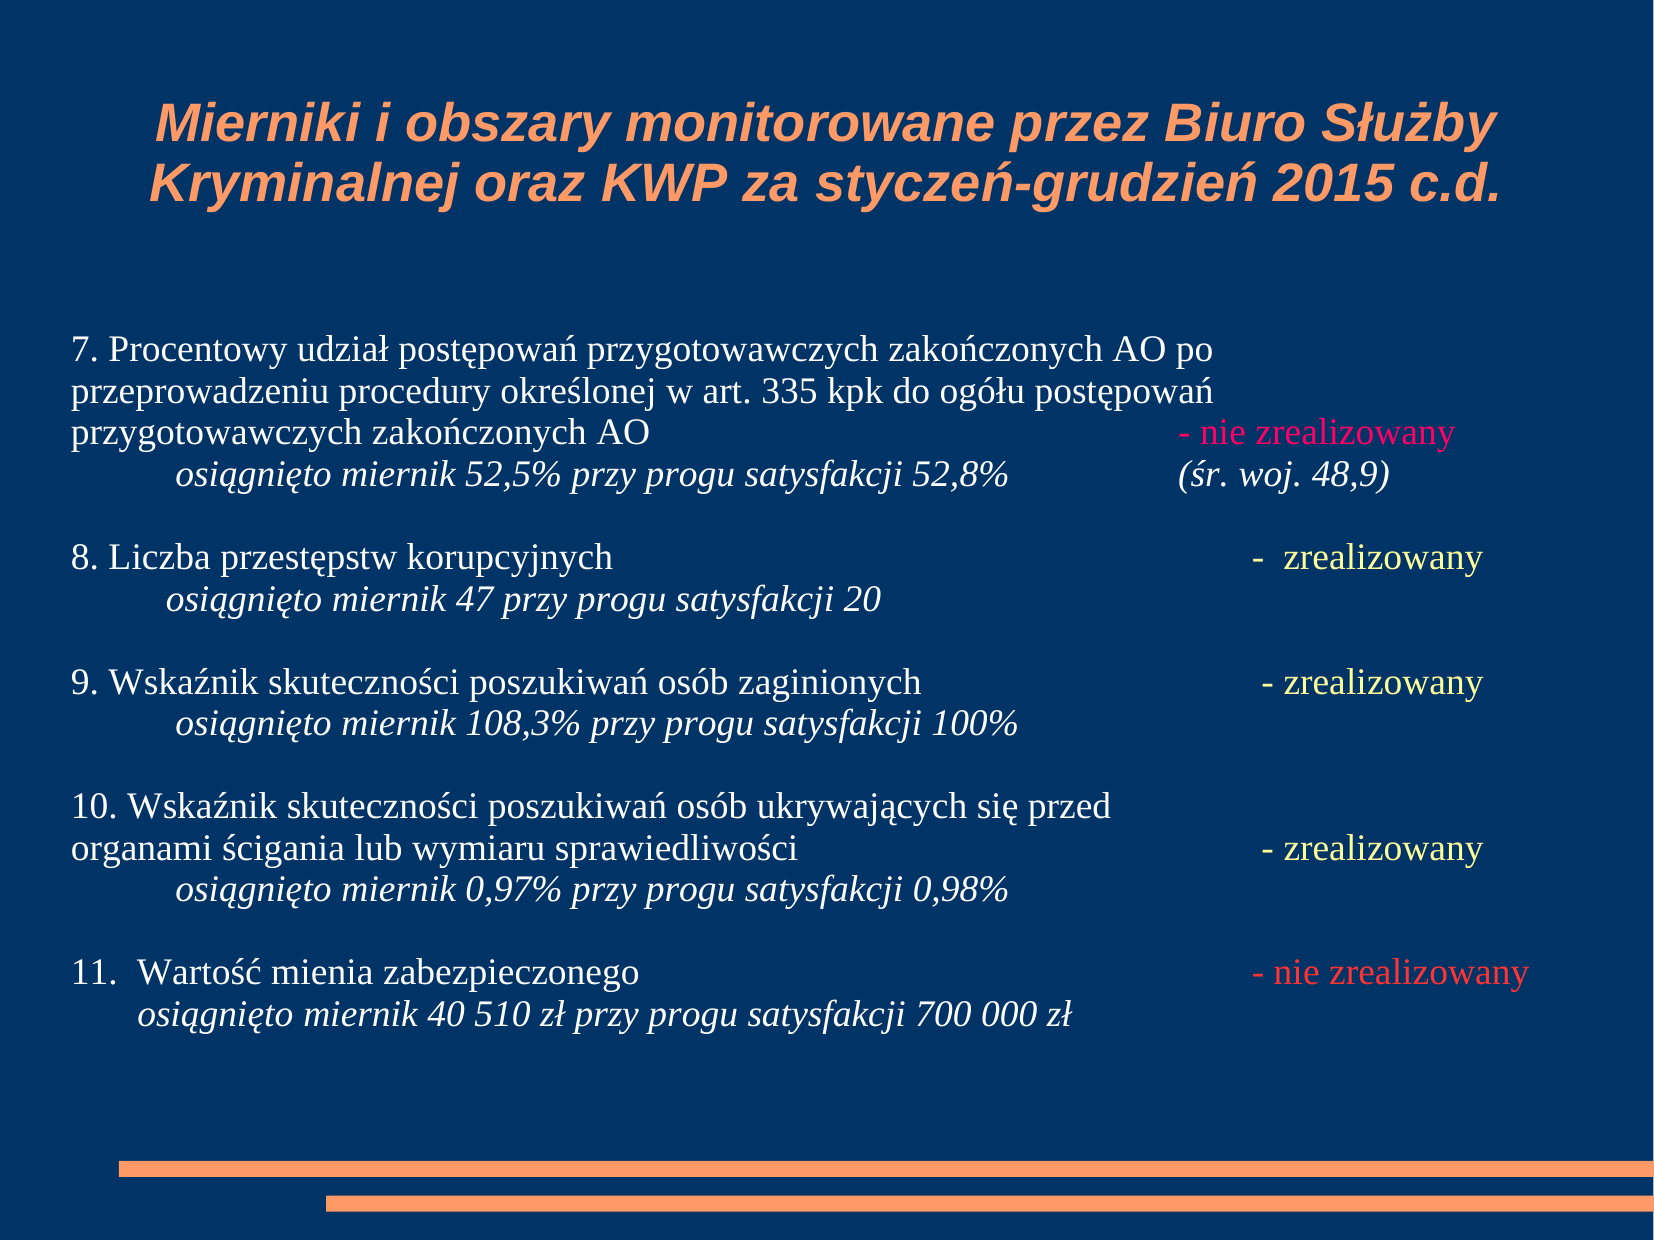

# Mierniki i obszary monitorowane przez Biuro Służby Kryminalnej oraz KWP za styczeń-grudzień 2015 c.d.
7. Procentowy udział postępowań przygotowawczych zakończonych AO po
przeprowadzeniu procedury określonej w art. 335 kpk do ogółu postępowań
przygotowawczych zakończonych AO 								- nie zrealizowany
 osiągnięto miernik 52,5% przy progu satysfakcji 52,8% 			(śr. woj. 48,9)
8. Liczba przestępstw korupcyjnych 						- zrealizowany
 osiągnięto miernik 47 przy progu satysfakcji 20
9. Wskaźnik skuteczności poszukiwań osób zaginionych 				 - zrealizowany osiągnięto miernik 108,3% przy progu satysfakcji 100%
10. Wskaźnik skuteczności poszukiwań osób ukrywających się przed
organami ścigania lub wymiaru sprawiedliwości							 - zrealizowany osiągnięto miernik 0,97% przy progu satysfakcji 0,98%
11. Wartość mienia zabezpieczonego 									- nie zrealizowany
 osiągnięto miernik 40 510 zł przy progu satysfakcji 700 000 zł